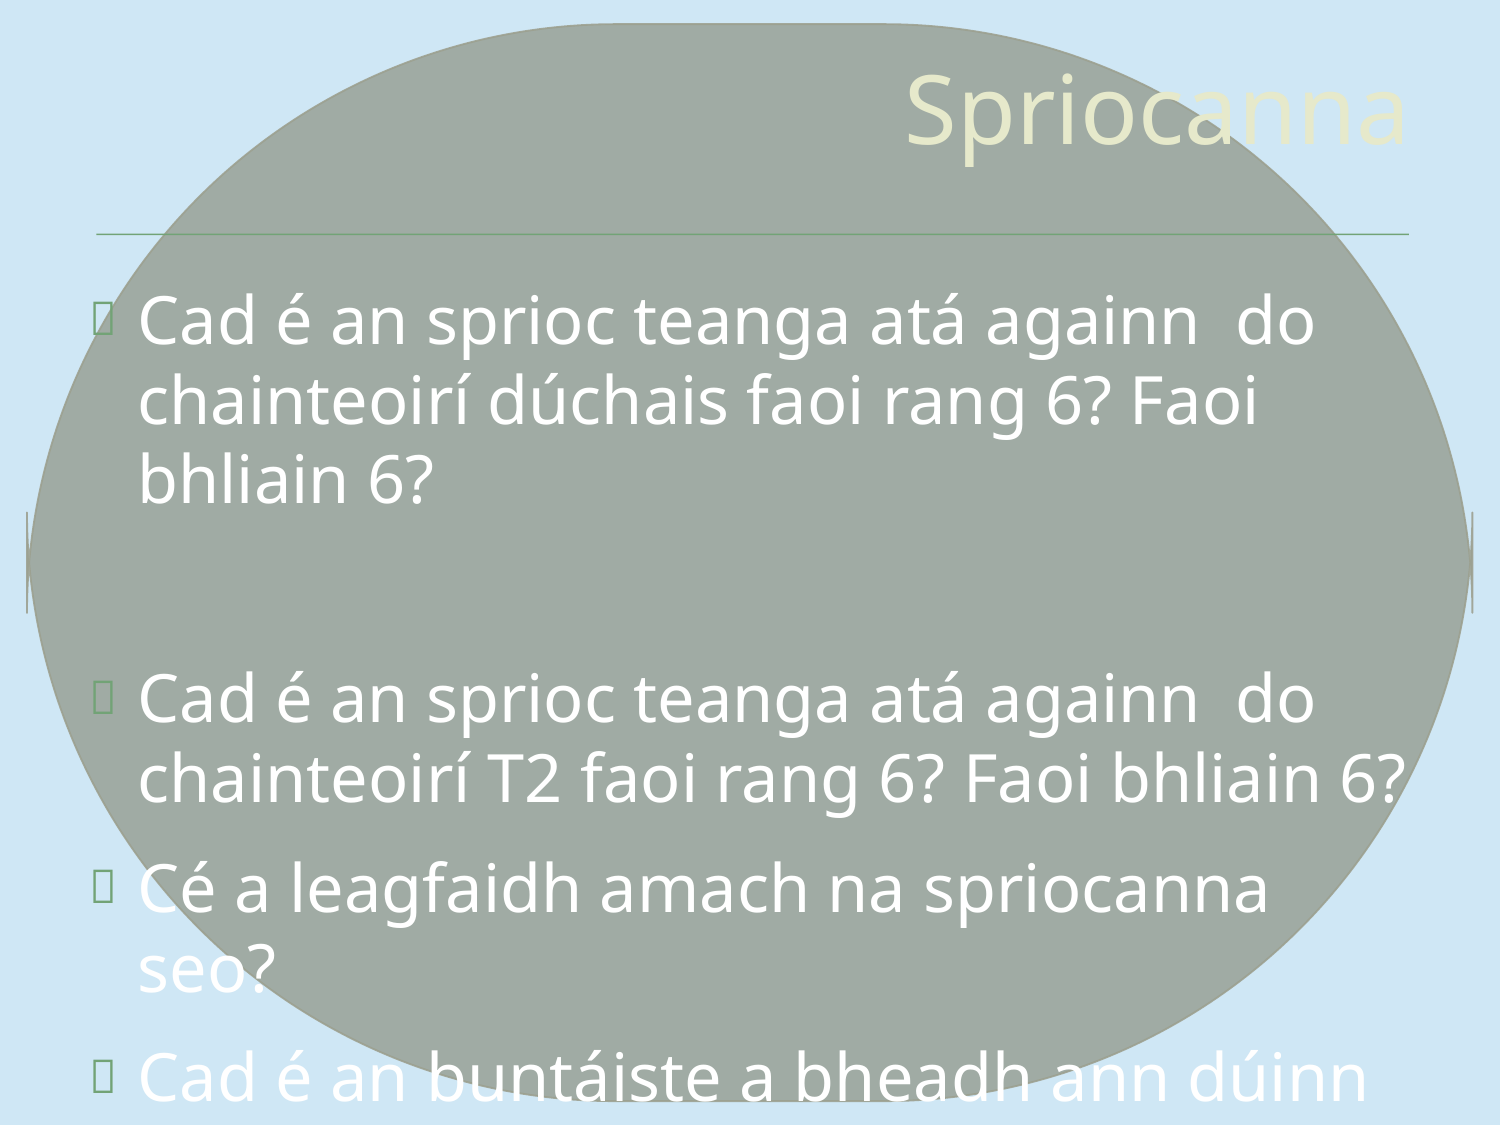

# Spriocanna
Cad é an sprioc teanga atá againn do chainteoirí dúchais faoi rang 6? Faoi bhliain 6?
Cad é an sprioc teanga atá againn do chainteoirí T2 faoi rang 6? Faoi bhliain 6?
Cé a leagfaidh amach na spriocanna seo?
Cad é an buntáiste a bheadh ann dúinn na spriocanna a shoiléiriú?